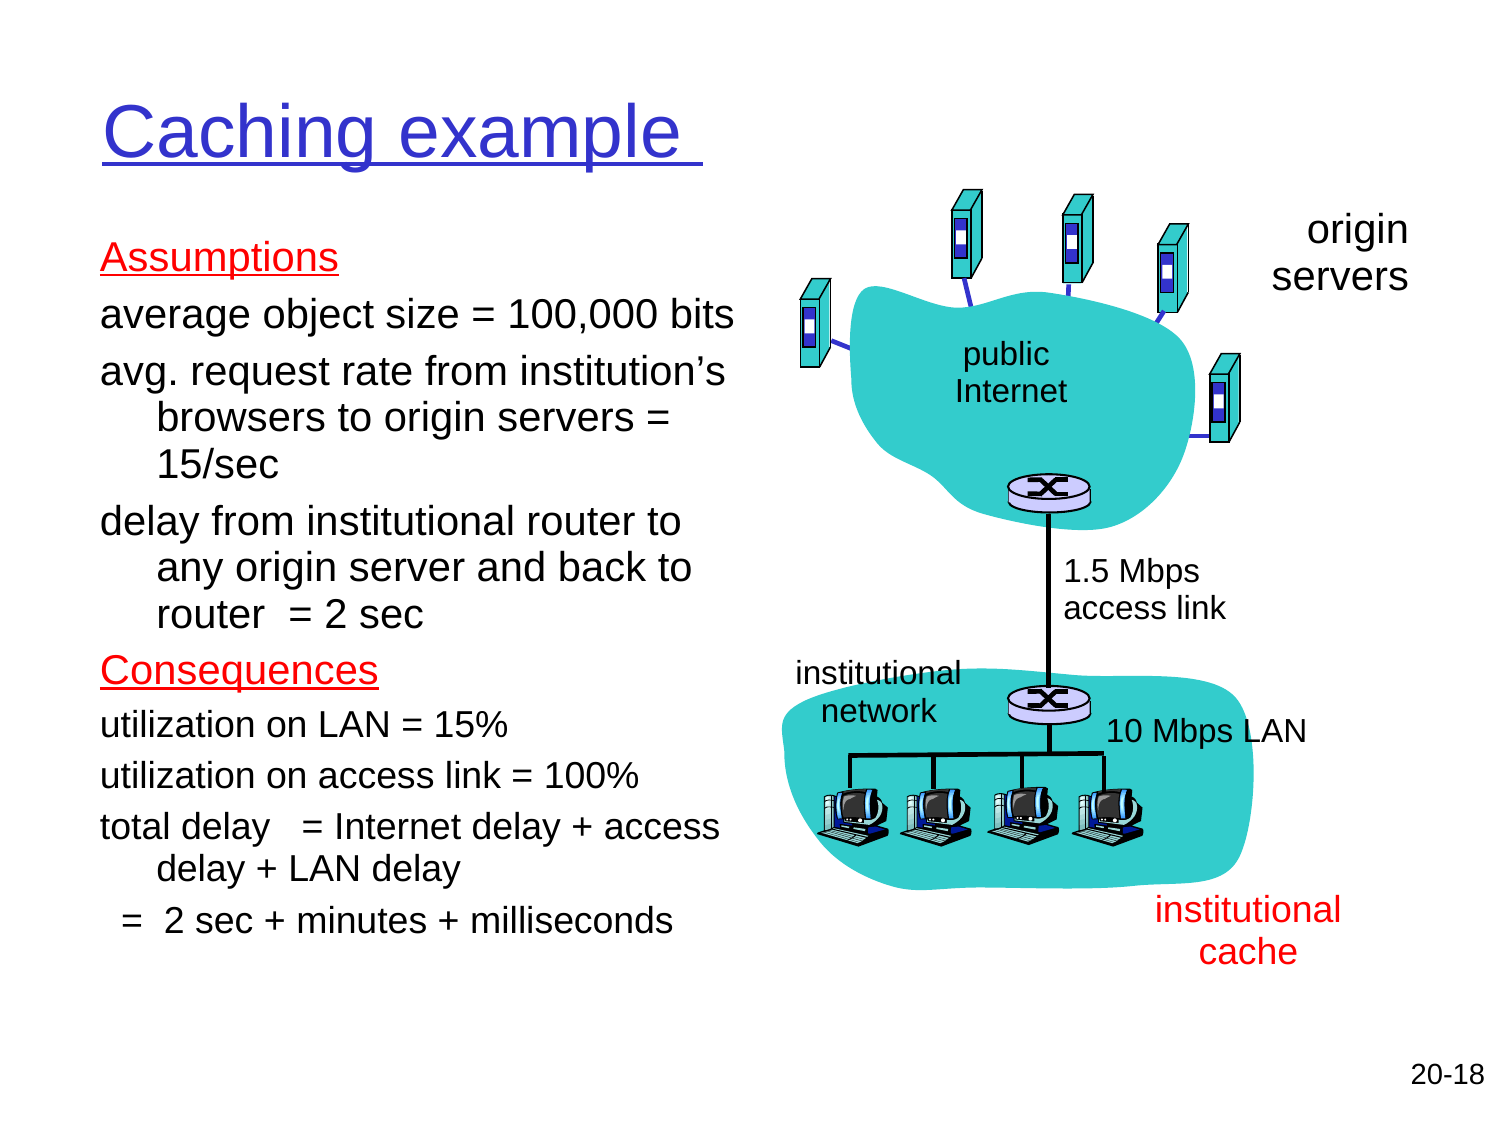

# Caching example
origin
servers
Assumptions
average object size = 100,000 bits
avg. request rate from institution’s browsers to origin servers = 15/sec
delay from institutional router to any origin server and back to router = 2 sec
Consequences
utilization on LAN = 15%
utilization on access link = 100%
total delay = Internet delay + access delay + LAN delay
 = 2 sec + minutes + milliseconds
public
 Internet
1.5 Mbps
access link
institutional
network
10 Mbps LAN
institutional
cache
18